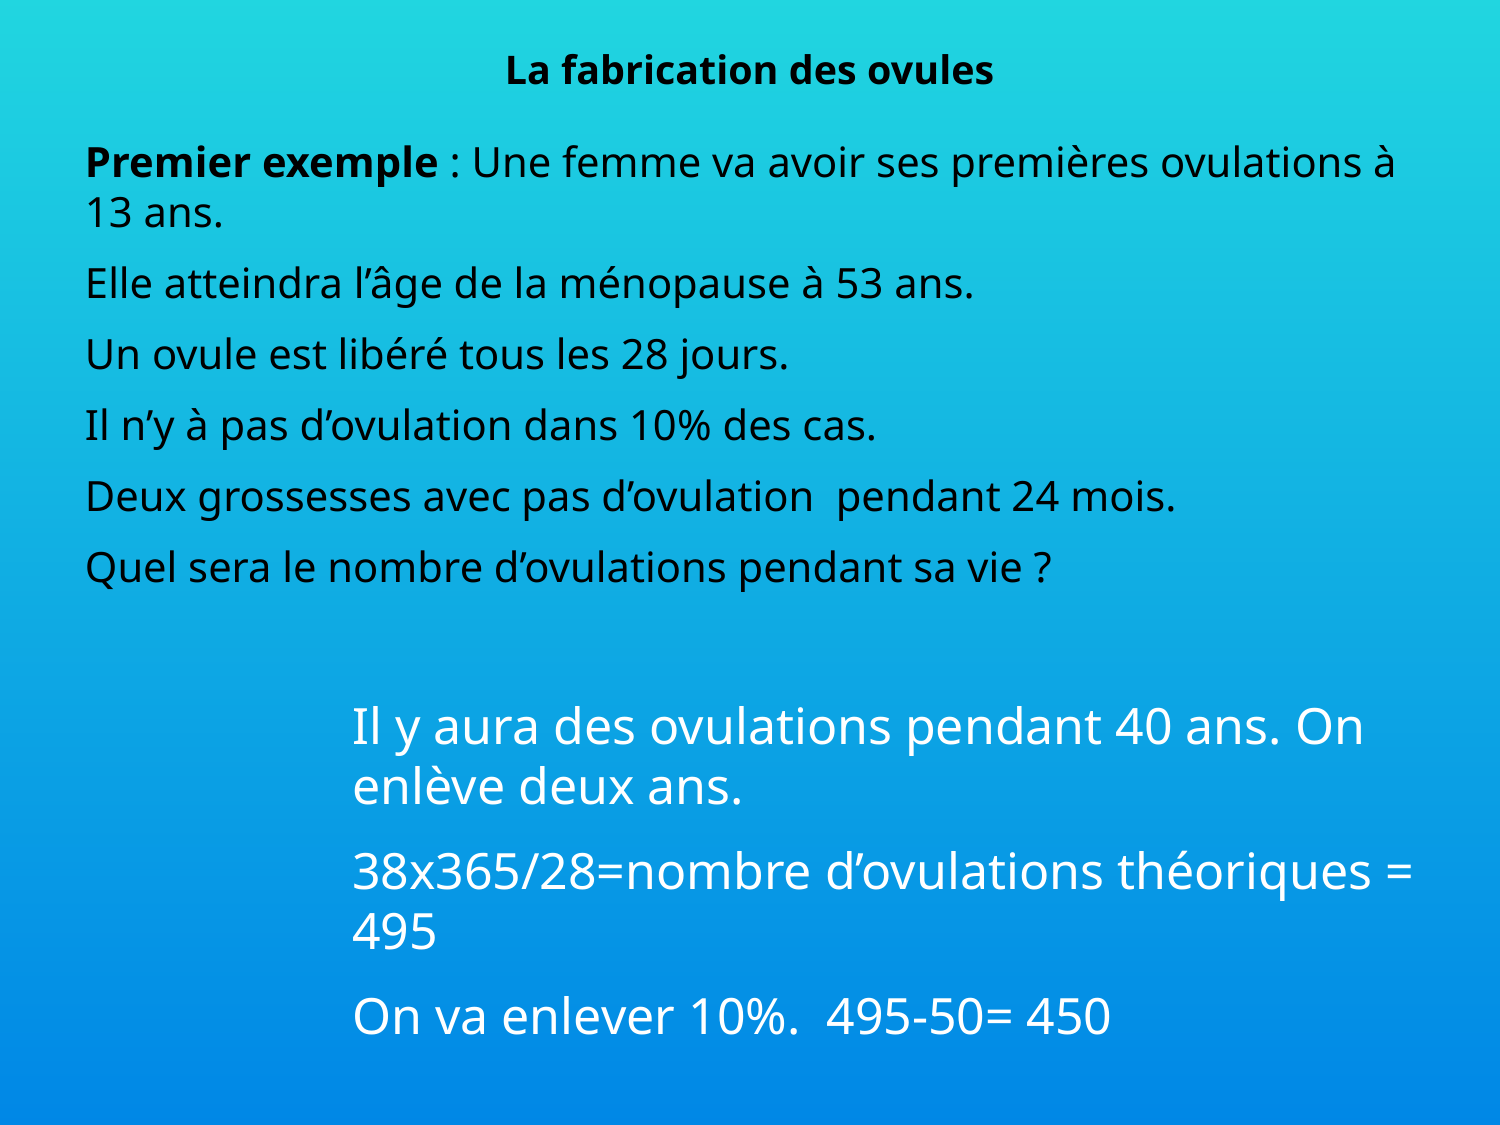

# La fabrication des ovules
Premier exemple : Une femme va avoir ses premières ovulations à 13 ans.
Elle atteindra l’âge de la ménopause à 53 ans.
Un ovule est libéré tous les 28 jours.
Il n’y à pas d’ovulation dans 10% des cas.
Deux grossesses avec pas d’ovulation pendant 24 mois.
Quel sera le nombre d’ovulations pendant sa vie ?
Il y aura des ovulations pendant 40 ans. On enlève deux ans.
38x365/28=nombre d’ovulations théoriques = 495
On va enlever 10%. 495-50= 450